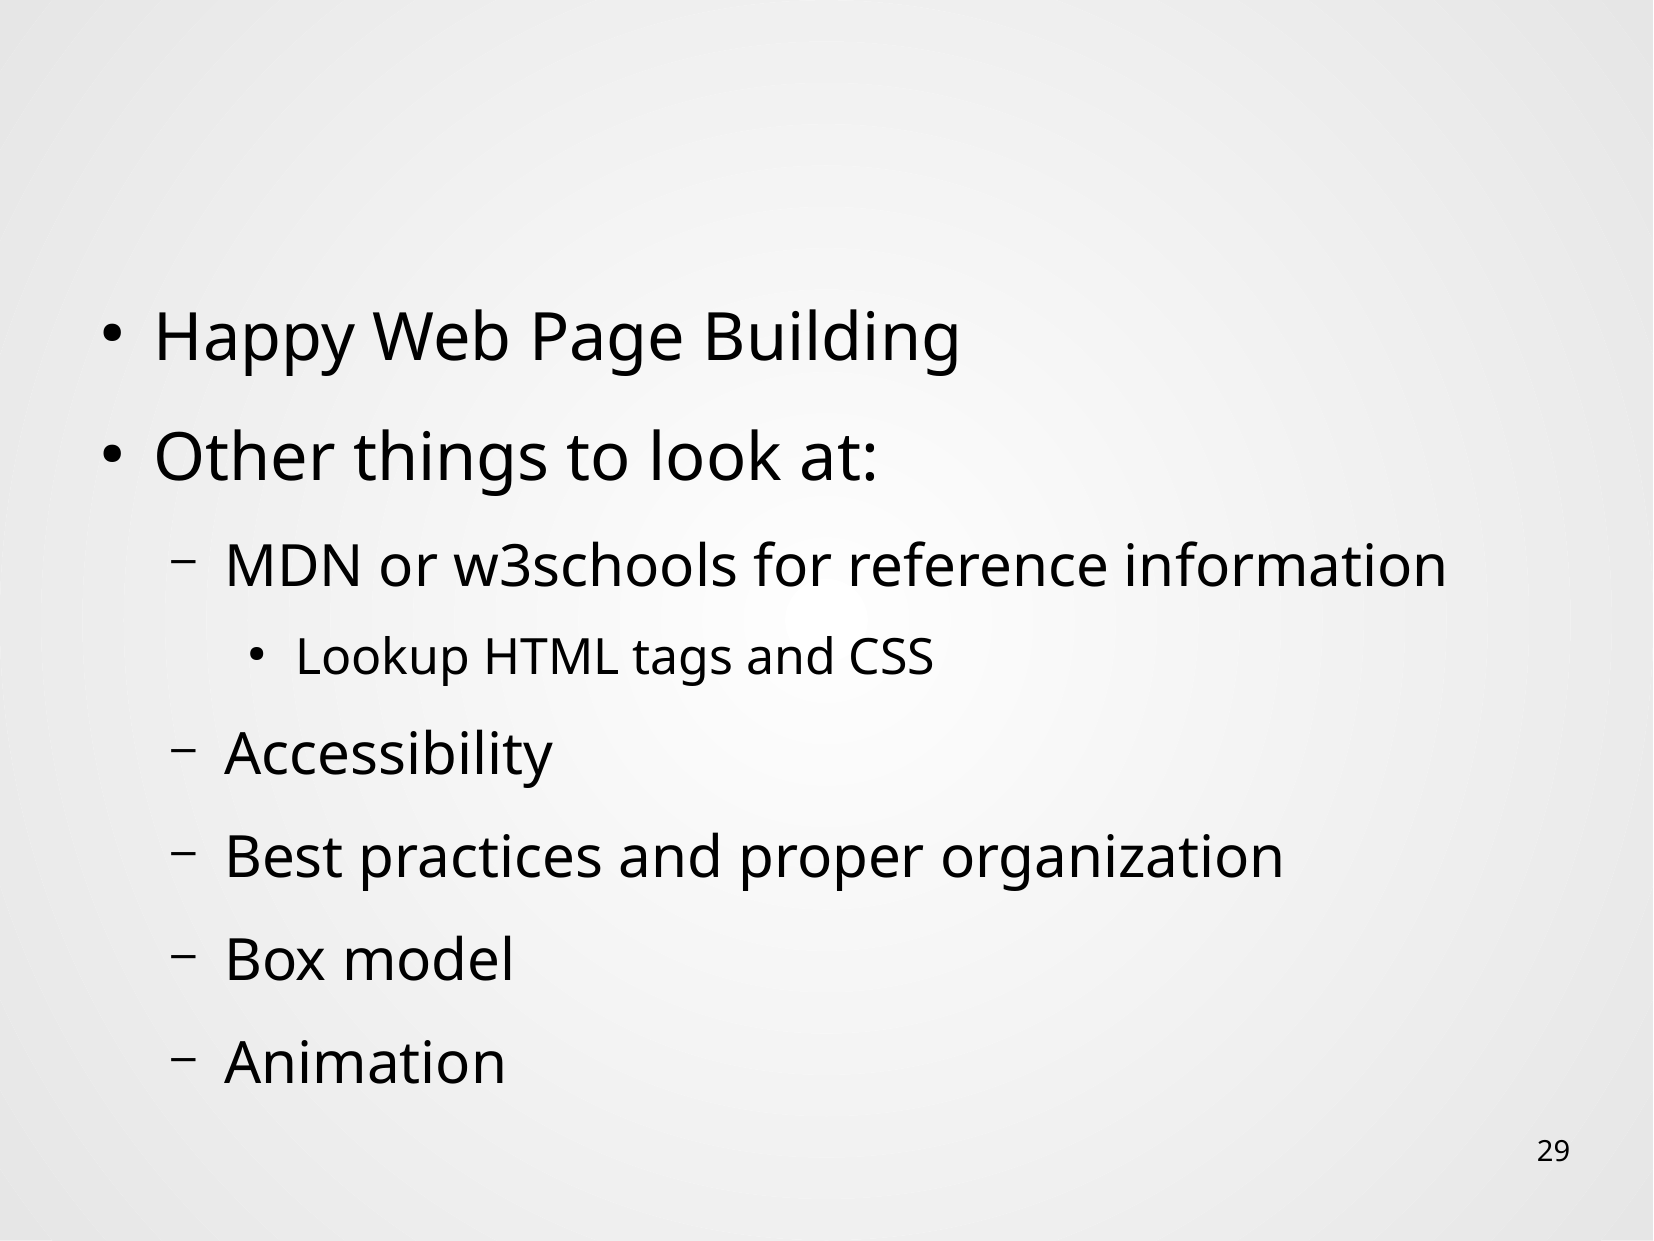

#
Happy Web Page Building
Other things to look at:
MDN or w3schools for reference information
Lookup HTML tags and CSS
Accessibility
Best practices and proper organization
Box model
Animation
29